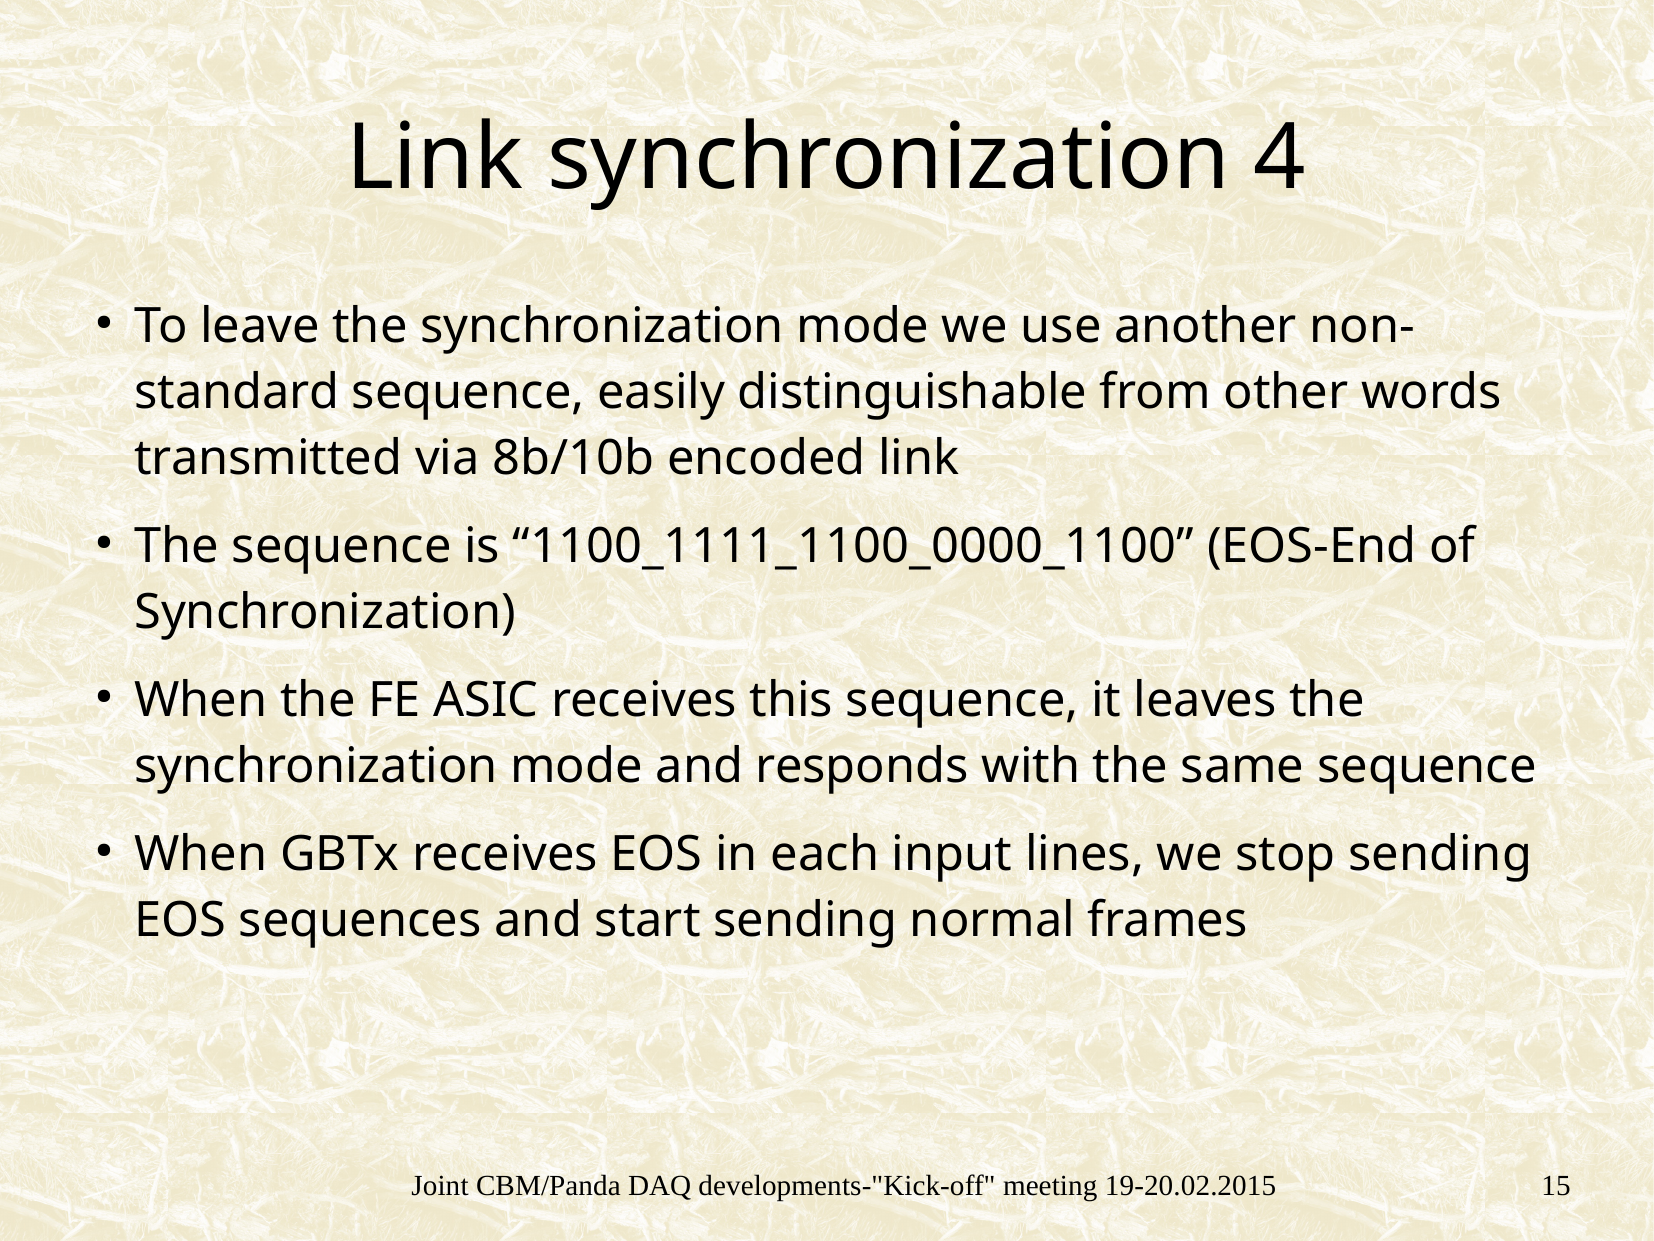

# Link synchronization 4
To leave the synchronization mode we use another non-standard sequence, easily distinguishable from other words transmitted via 8b/10b encoded link
The sequence is “1100_1111_1100_0000_1100” (EOS-End of Synchronization)
When the FE ASIC receives this sequence, it leaves the synchronization mode and responds with the same sequence
When GBTx receives EOS in each input lines, we stop sending EOS sequences and start sending normal frames
Joint CBM/Panda DAQ developments-"Kick-off" meeting 19-20.02.2015
15